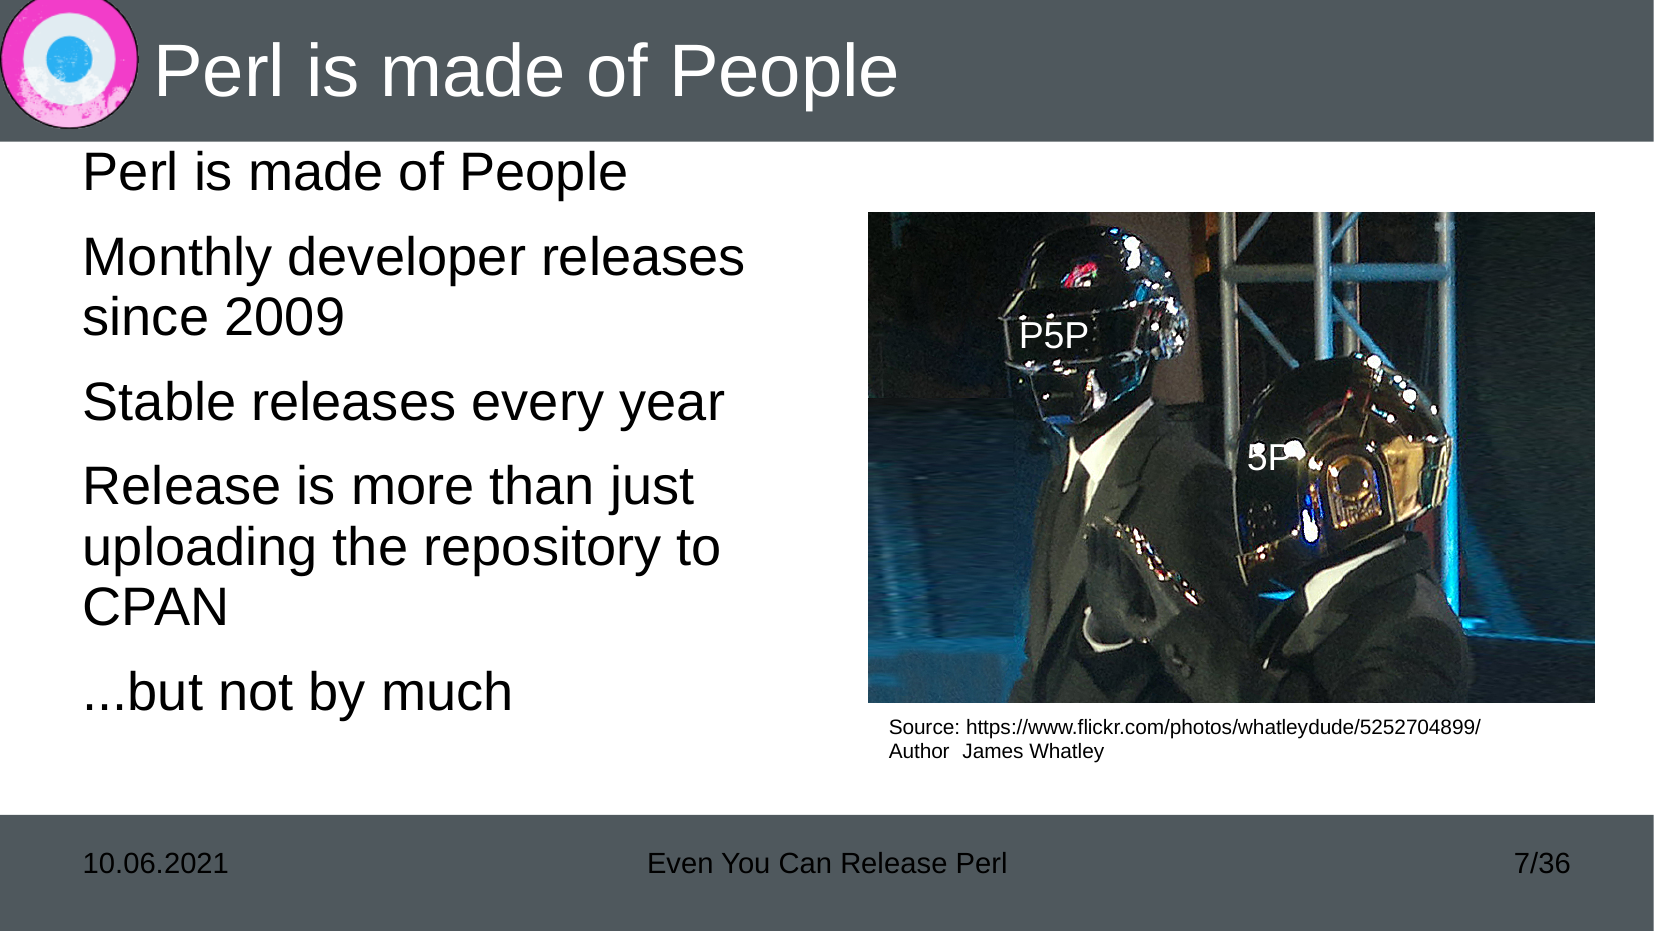

# Perl is made of People
Perl is made of People
Monthly developer releases since 2009
Stable releases every year
Release is more than just uploading the repository to CPAN
...but not by much
P5P
 5P
Source: https://www.flickr.com/photos/whatleydude/5252704899/
Author 	James Whatley
08. März 2019
7